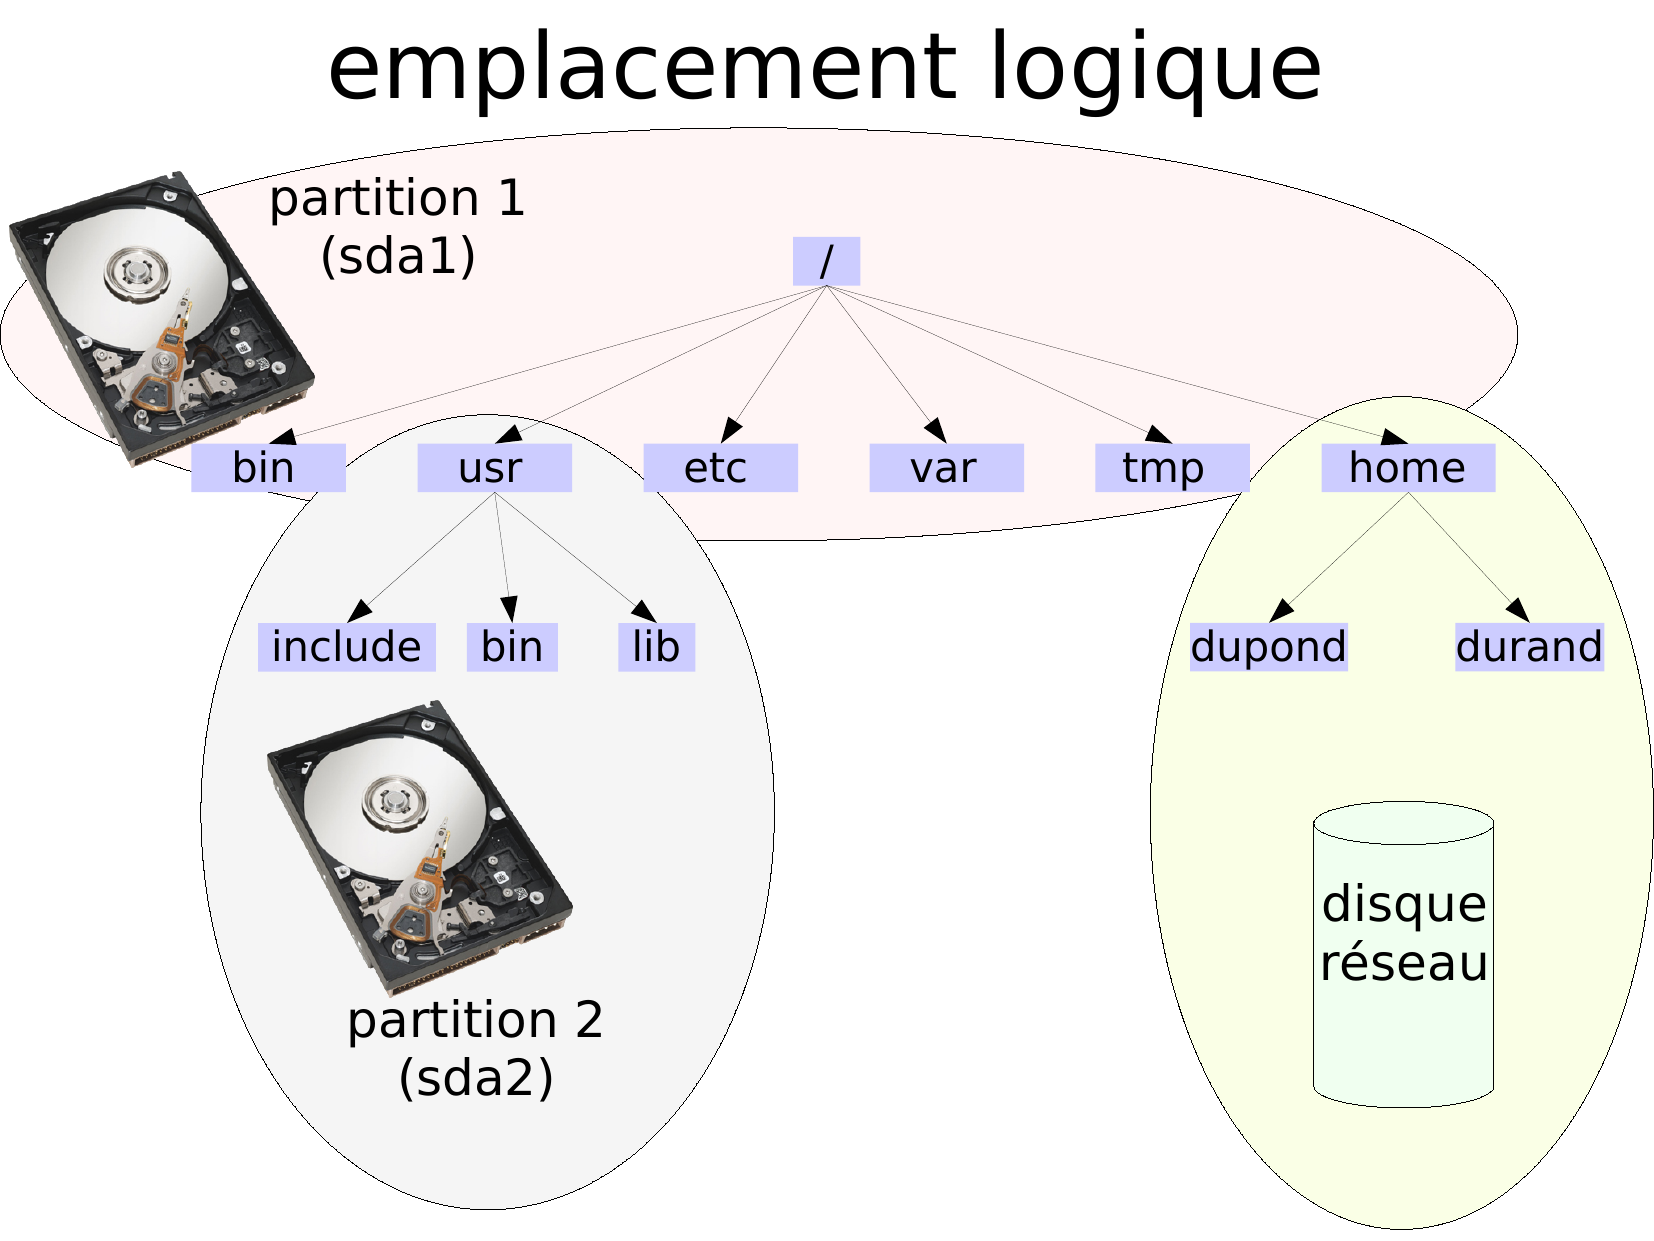

# emplacement logique
partition 1
(sda1)
 /
 bin
 usr
 etc
 var
 tmp
 home
dupond
durand
 include
 bin
 lib
disque
réseau
partition 2
(sda2)